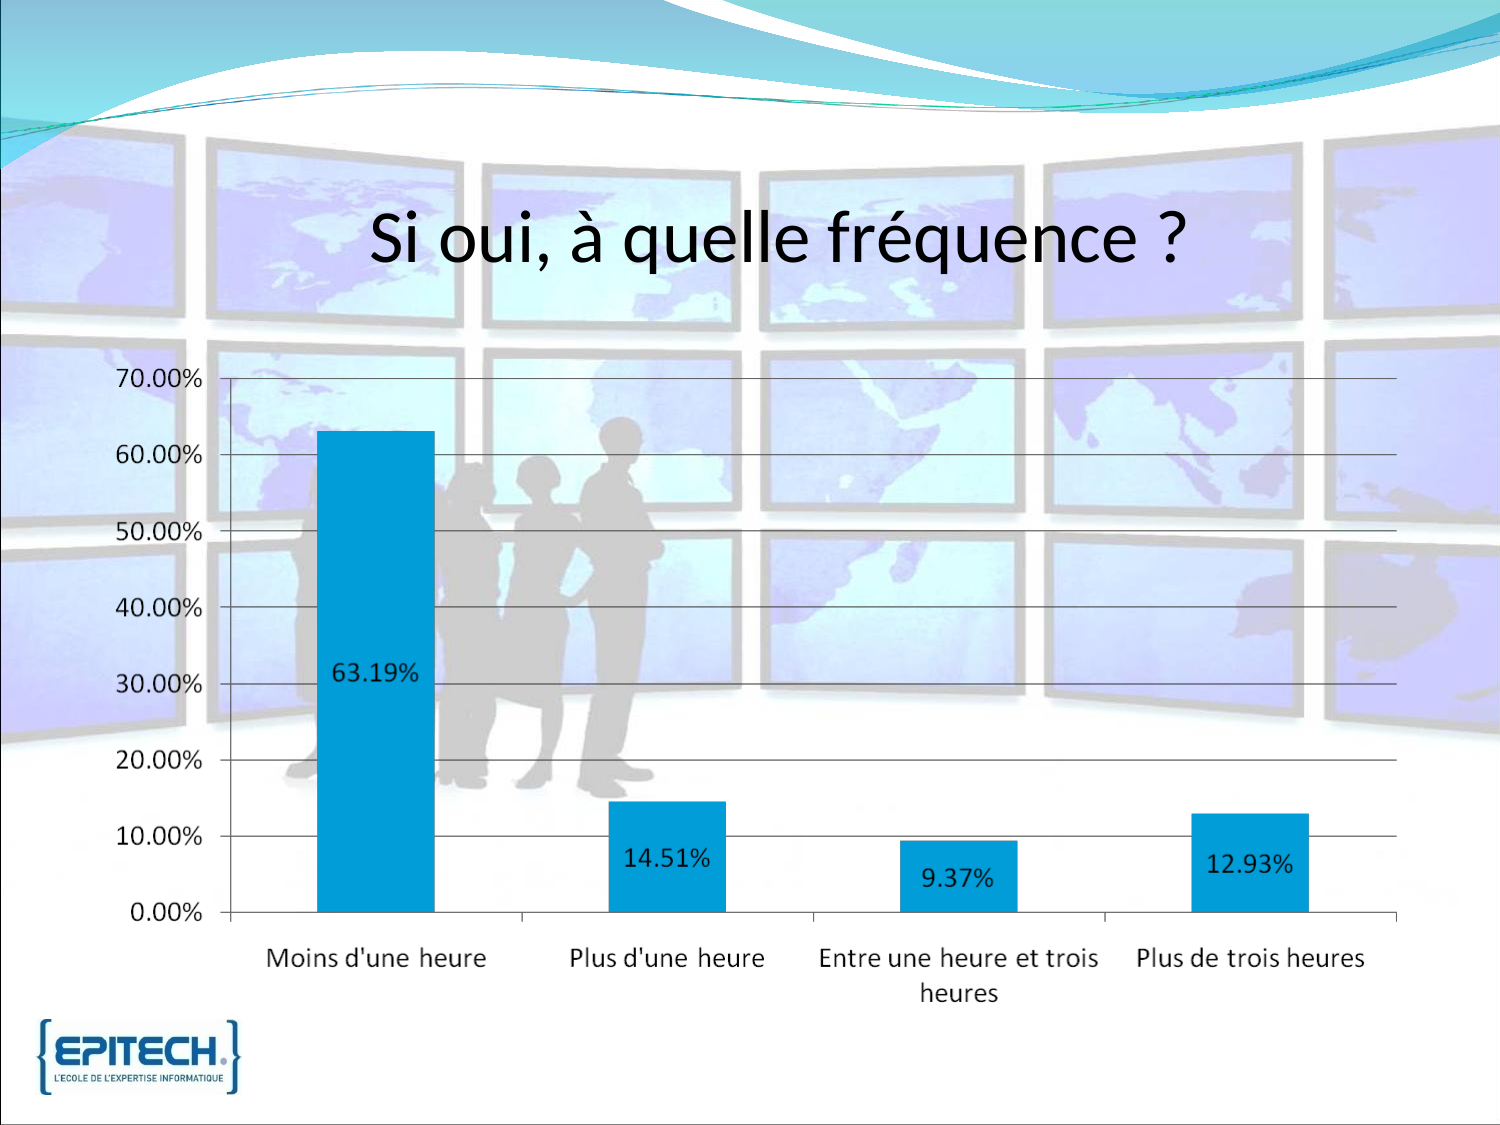

# Si oui, à quelle fréquence ?